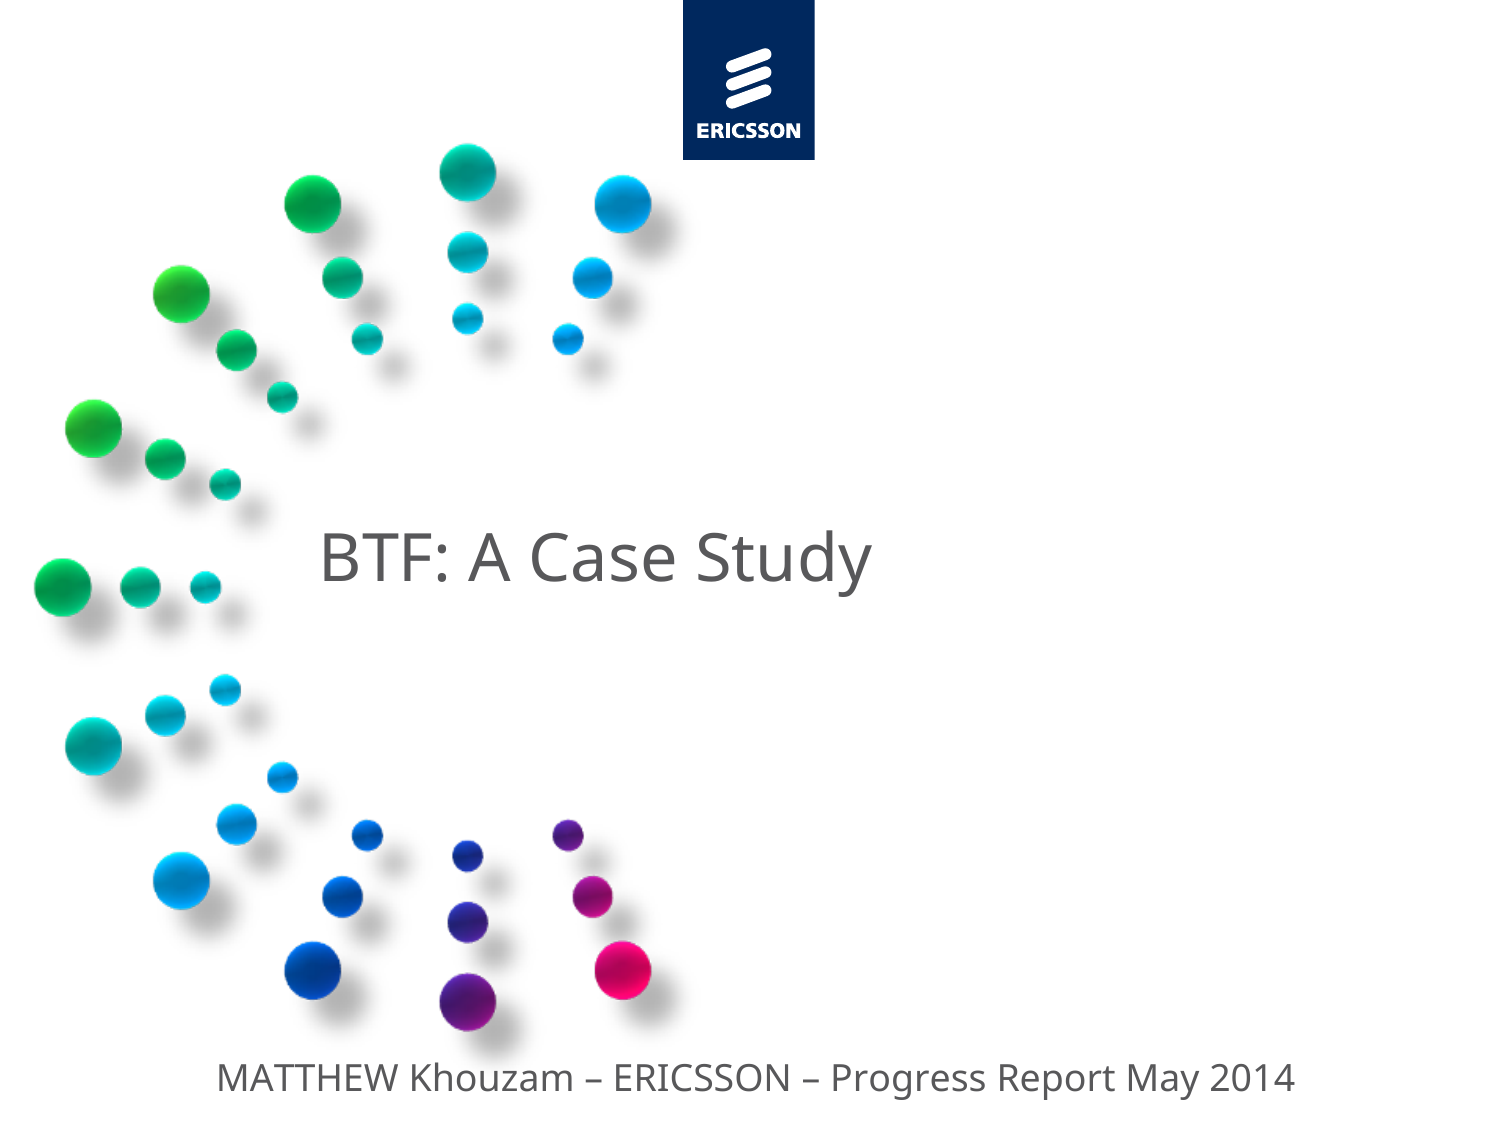

# BTF: A Case Study
MATTHEW Khouzam – ERICSSON – Progress Report May 2014